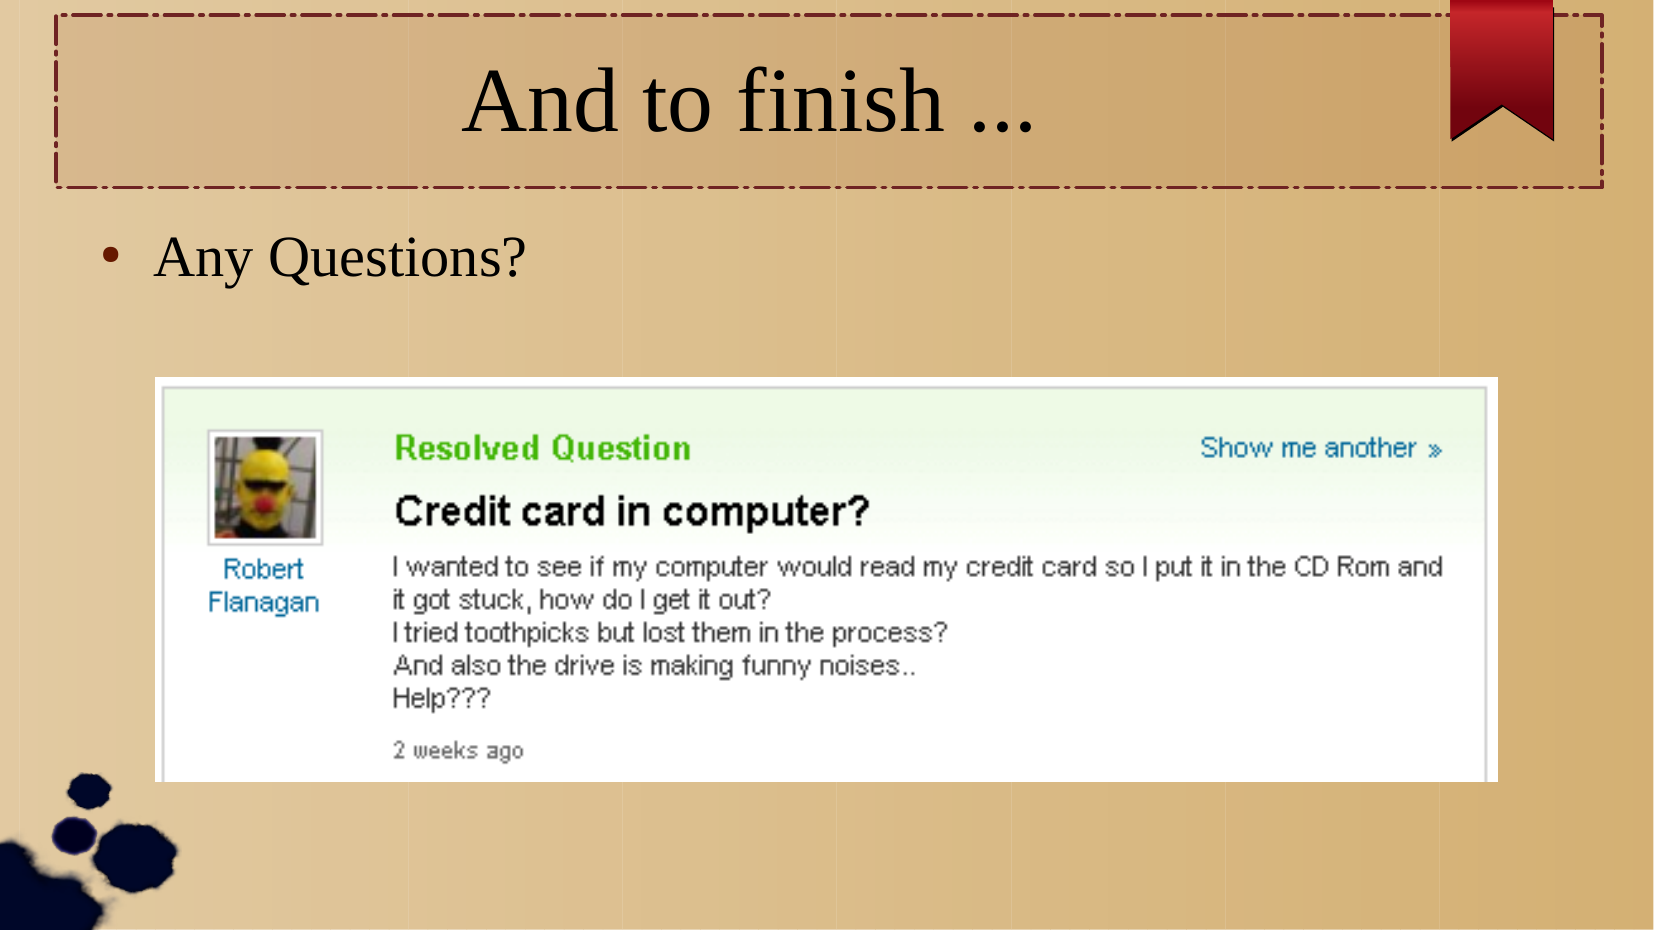

# And to finish ...
Any Questions?